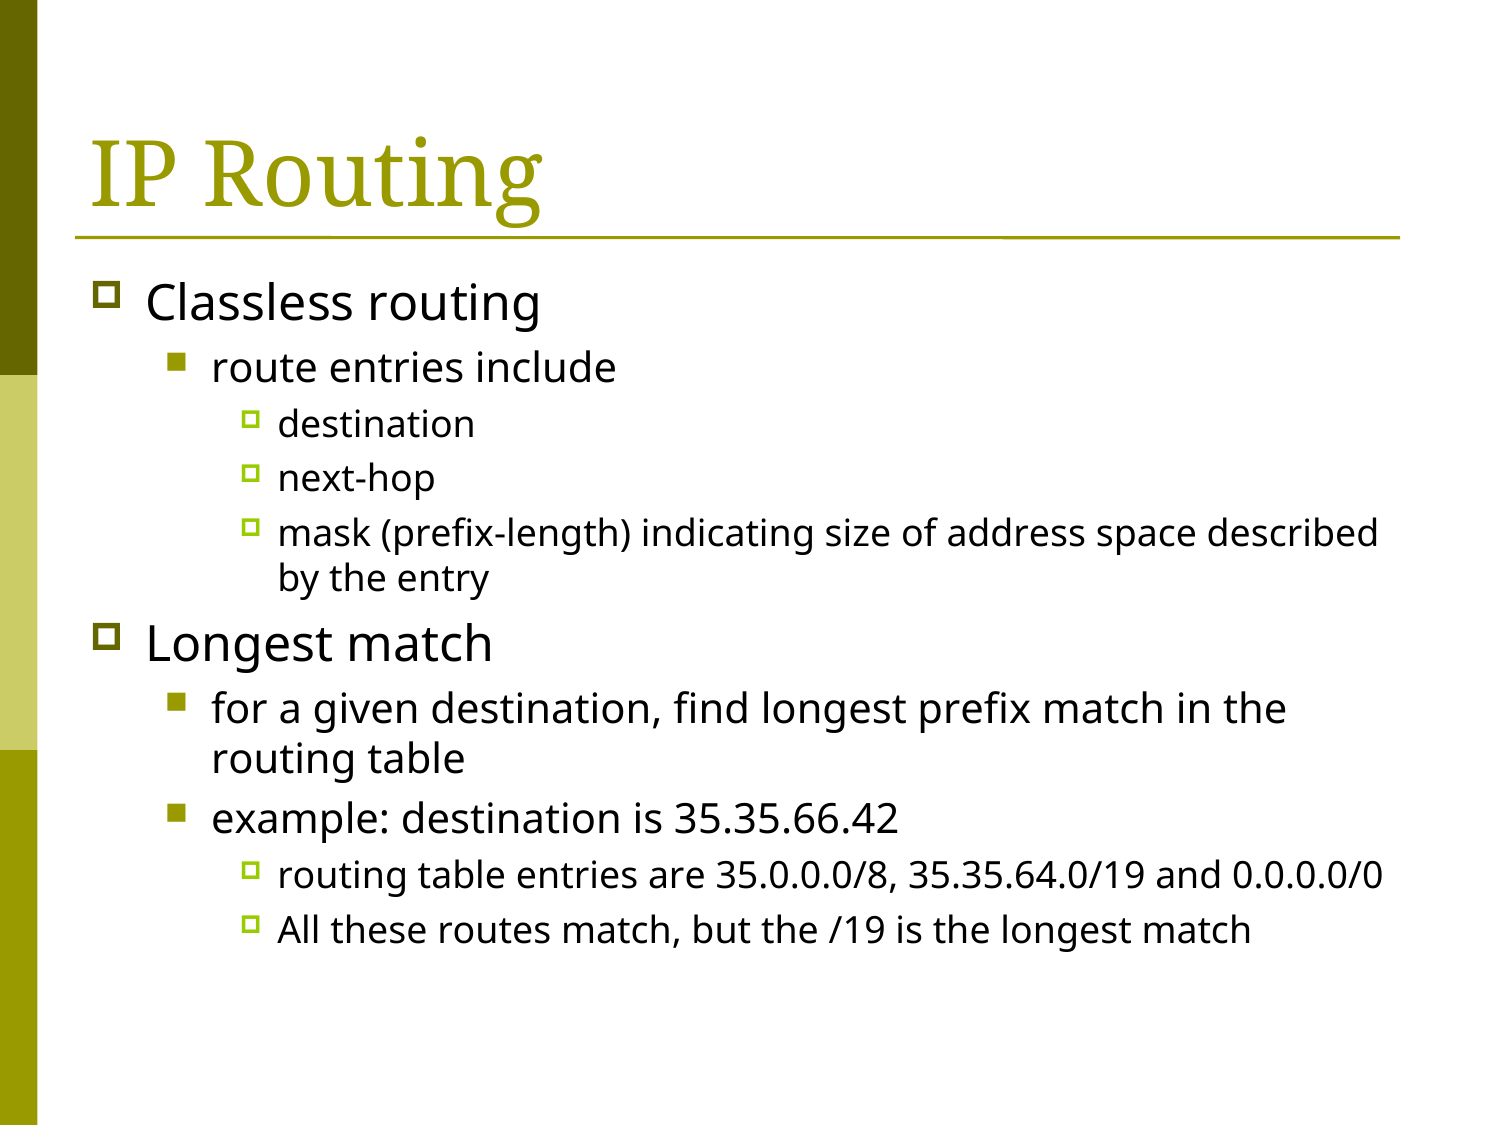

# IP Routing
Classless routing
route entries include
destination
next-hop
mask (prefix-length) indicating size of address space described by the entry
Longest match
for a given destination, find longest prefix match in the routing table
example: destination is 35.35.66.42
routing table entries are 35.0.0.0/8, 35.35.64.0/19 and 0.0.0.0/0
All these routes match, but the /19 is the longest match